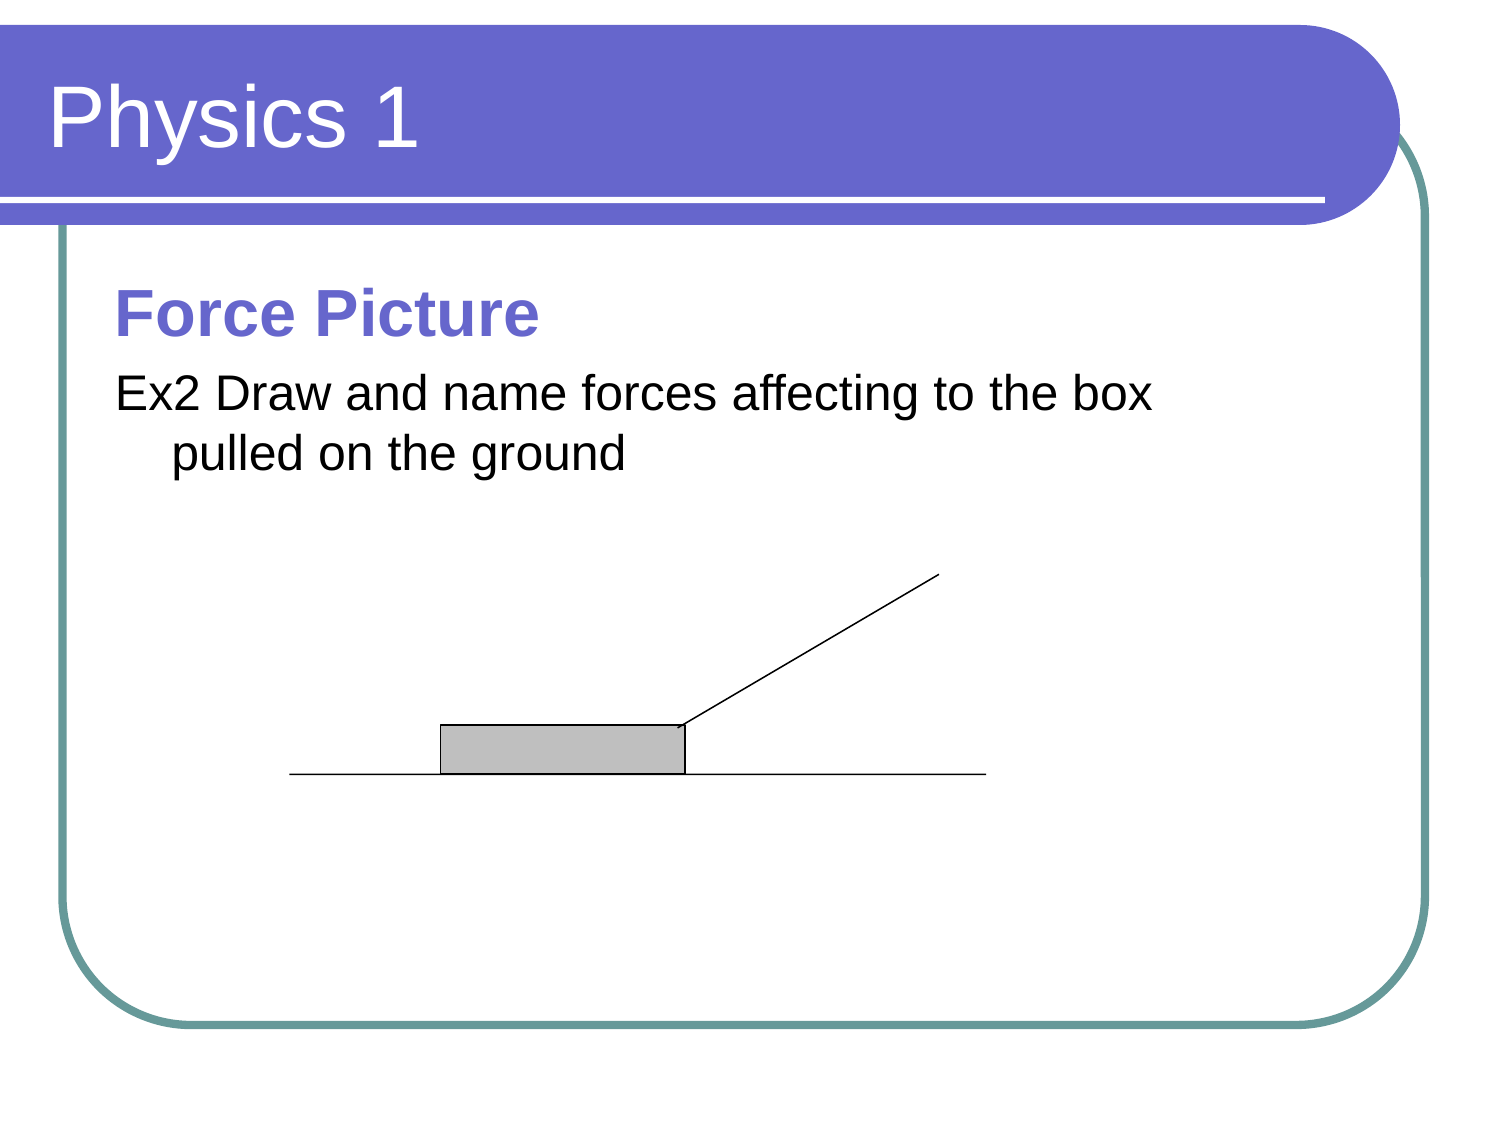

# Physics 1
Force Picture
Ex2 Draw and name forces affecting to the box pulled on the ground